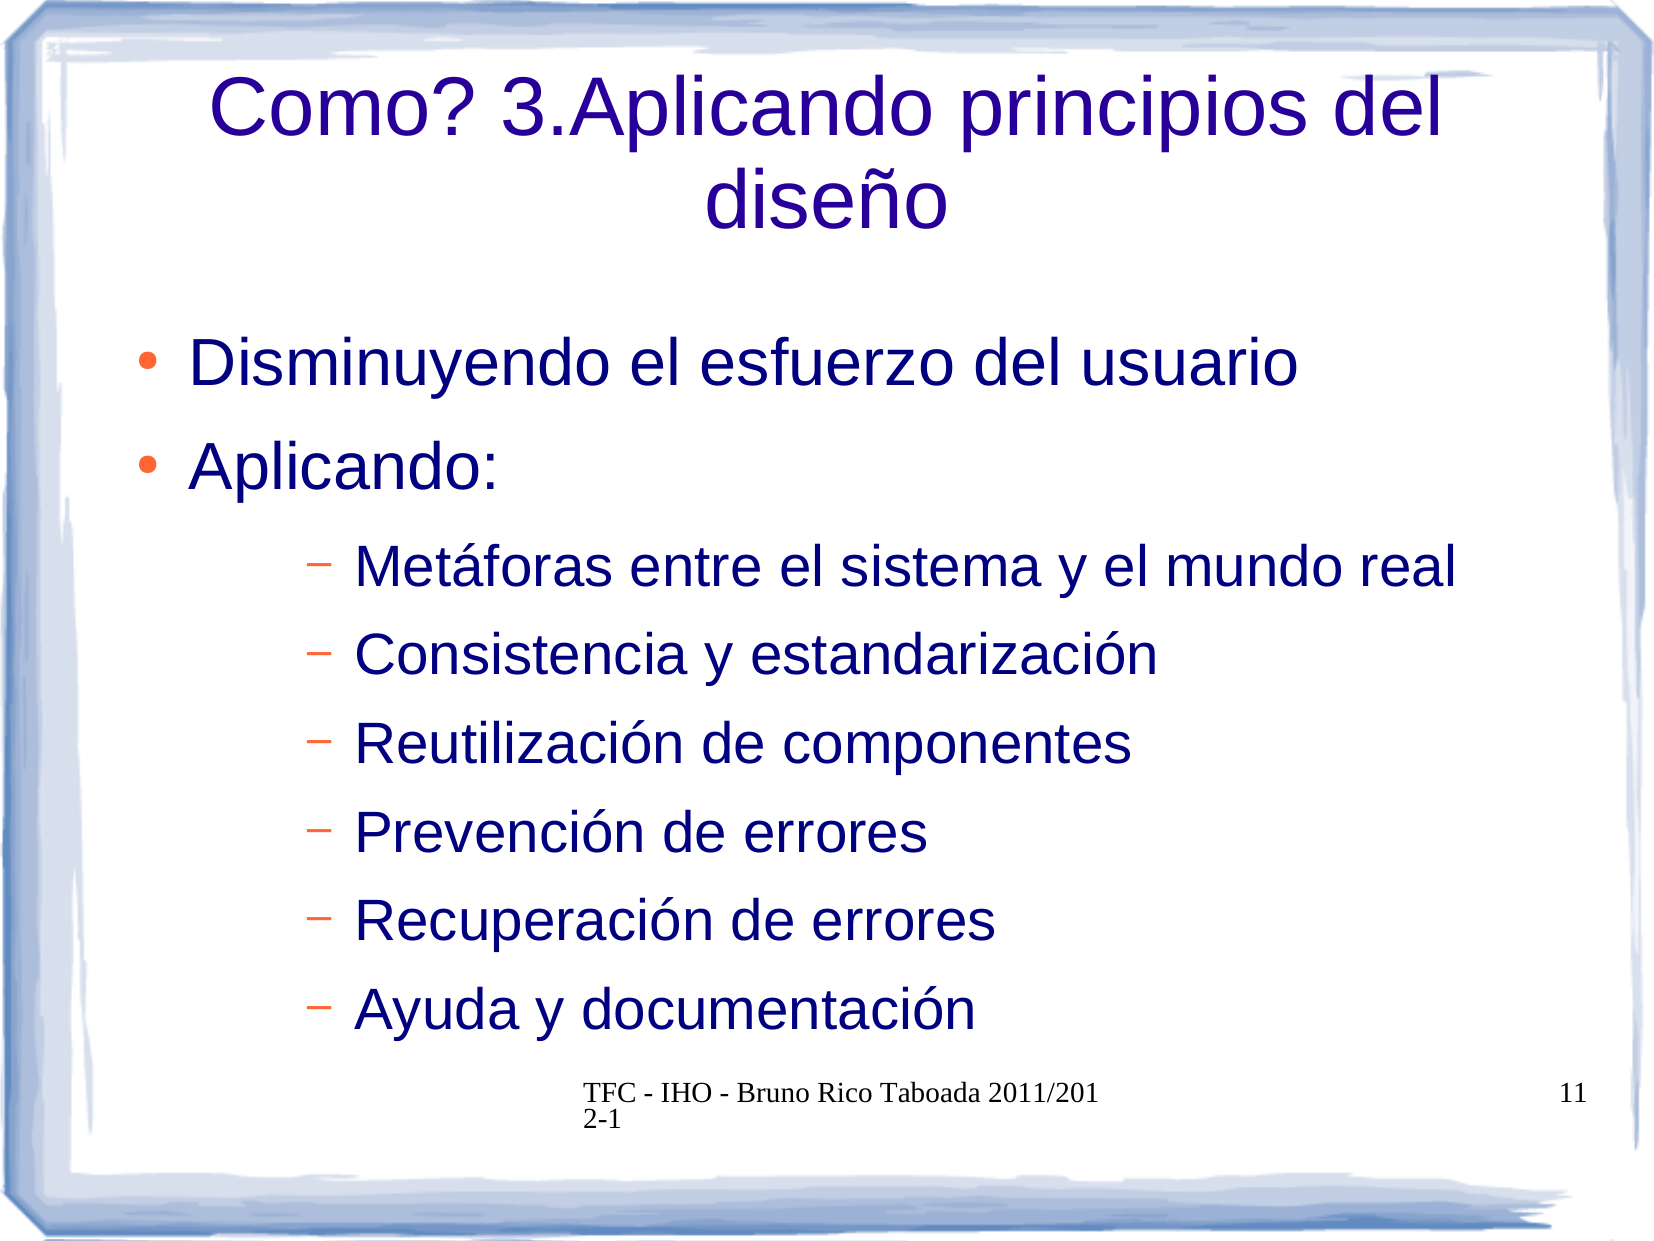

# Como? 3.Aplicando principios del diseño
Disminuyendo el esfuerzo del usuario
Aplicando:
Metáforas entre el sistema y el mundo real
Consistencia y estandarización
Reutilización de componentes
Prevención de errores
Recuperación de errores
Ayuda y documentación
TFC - IHO - Bruno Rico Taboada 2011/2012-1
11